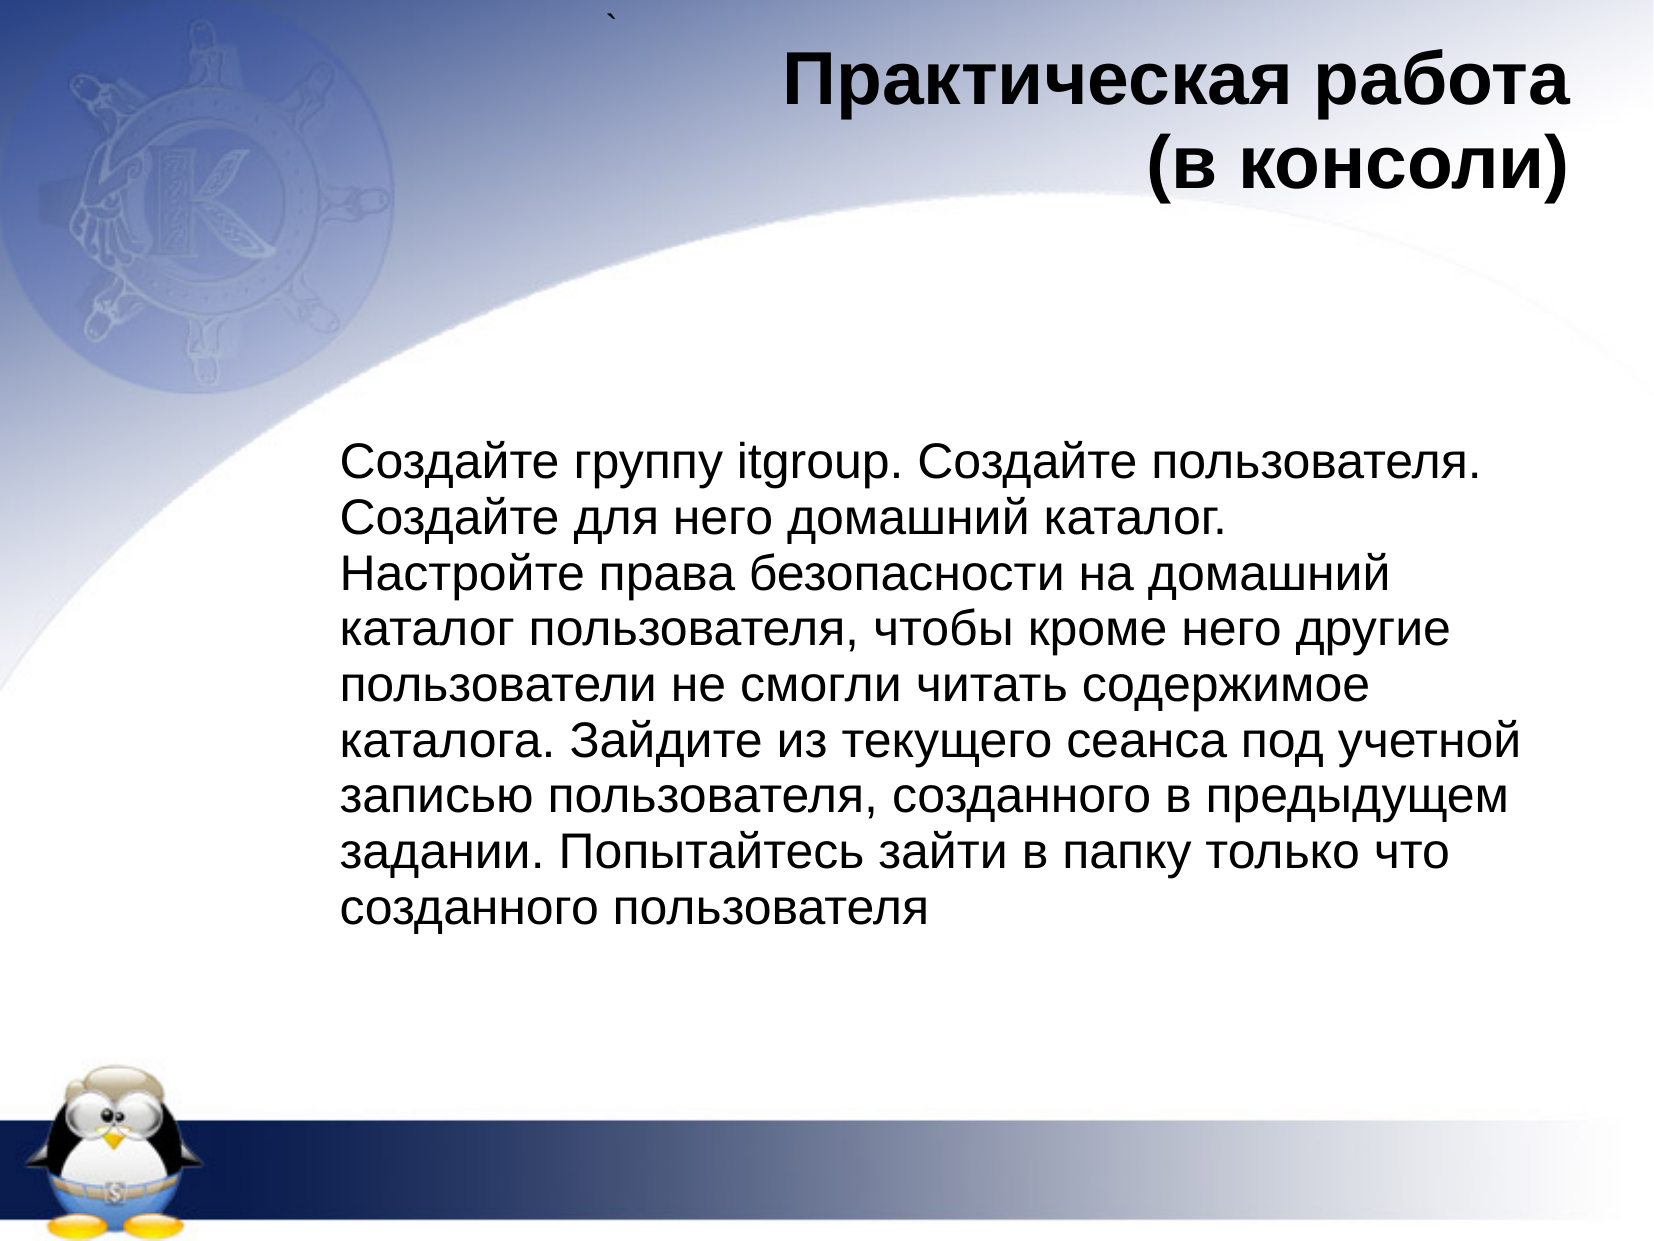

`
Практическая работа
(в консоли)
Создайте группу itgroup. Создайте пользователя.
Создайте для него домашний каталог.
Настройте права безопасности на домашний
каталог пользователя, чтобы кроме него другие
пользователи не смогли читать содержимое
каталога. Зайдите из текущего сеанса под учетной
записью пользователя, созданного в предыдущем
задании. Попытайтесь зайти в папку только что
созданного пользователя